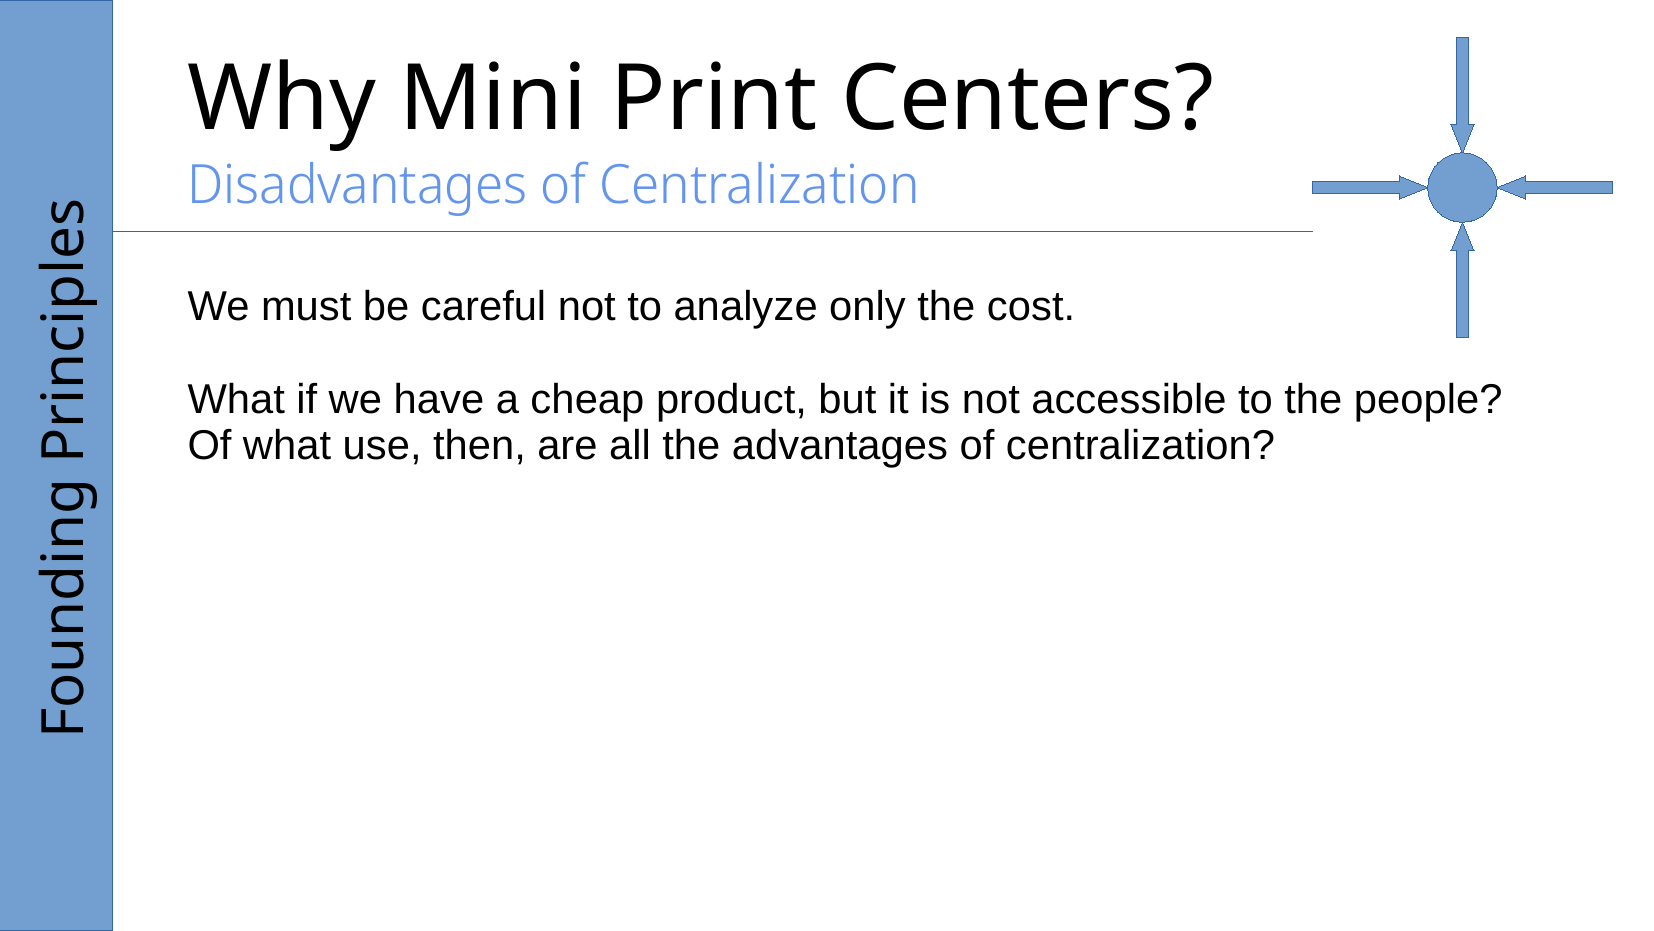

# Why Mini Print Centers?
Disadvantages of Centralization
We must be careful not to analyze only the cost.
What if we have a cheap product, but it is not accessible to the people? Of what use, then, are all the advantages of centralization?
Founding Principles